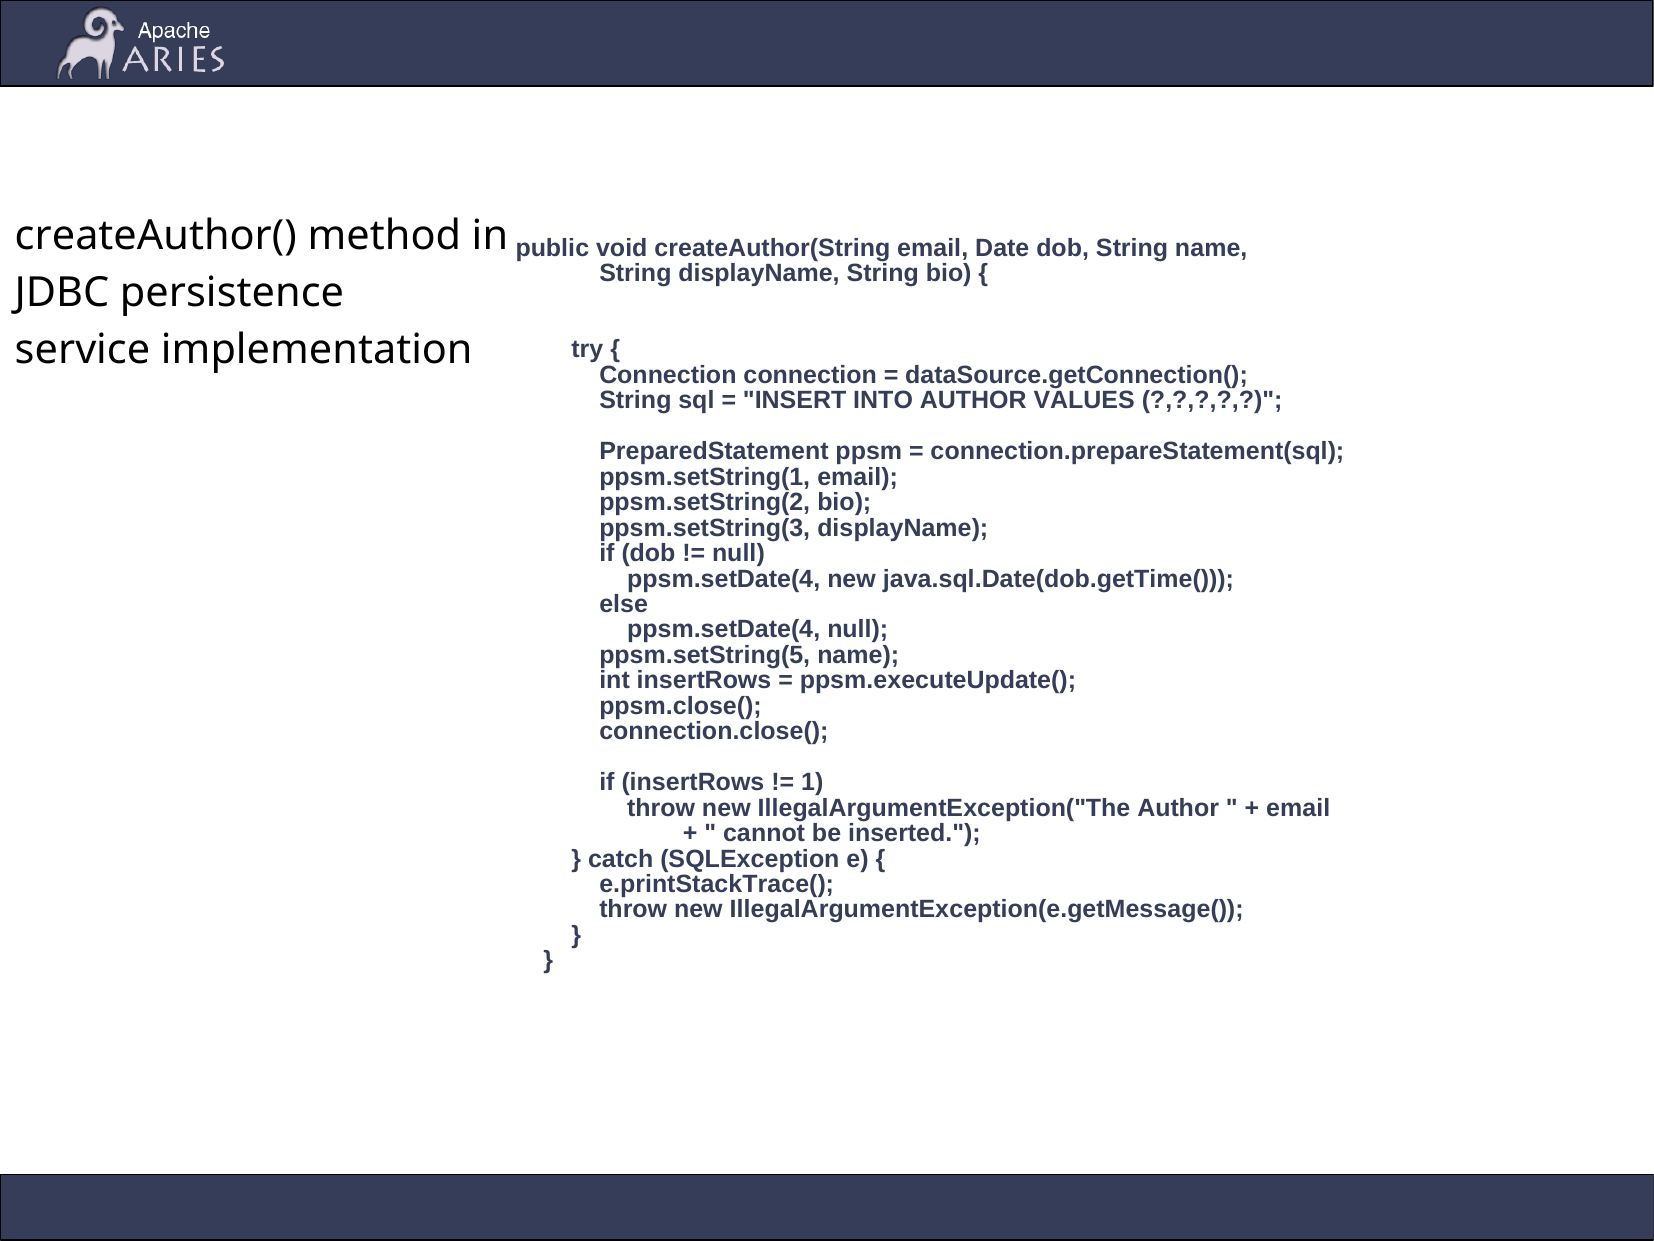

# public void createAuthor(String email, Date dob, String name, String displayName, String bio) { try { Connection connection = dataSource.getConnection(); String sql = "INSERT INTO AUTHOR VALUES (?,?,?,?,?)"; PreparedStatement ppsm = connection.prepareStatement(sql); ppsm.setString(1, email); ppsm.setString(2, bio); ppsm.setString(3, displayName); if (dob != null) ppsm.setDate(4, new java.sql.Date(dob.getTime())); else ppsm.setDate(4, null); ppsm.setString(5, name); int insertRows = ppsm.executeUpdate(); ppsm.close(); connection.close(); if (insertRows != 1) throw new IllegalArgumentException("The Author " + email + " cannot be inserted."); } catch (SQLException e) { e.printStackTrace(); throw new IllegalArgumentException(e.getMessage()); } }
createAuthor() method in
JDBC persistence
service implementation
45